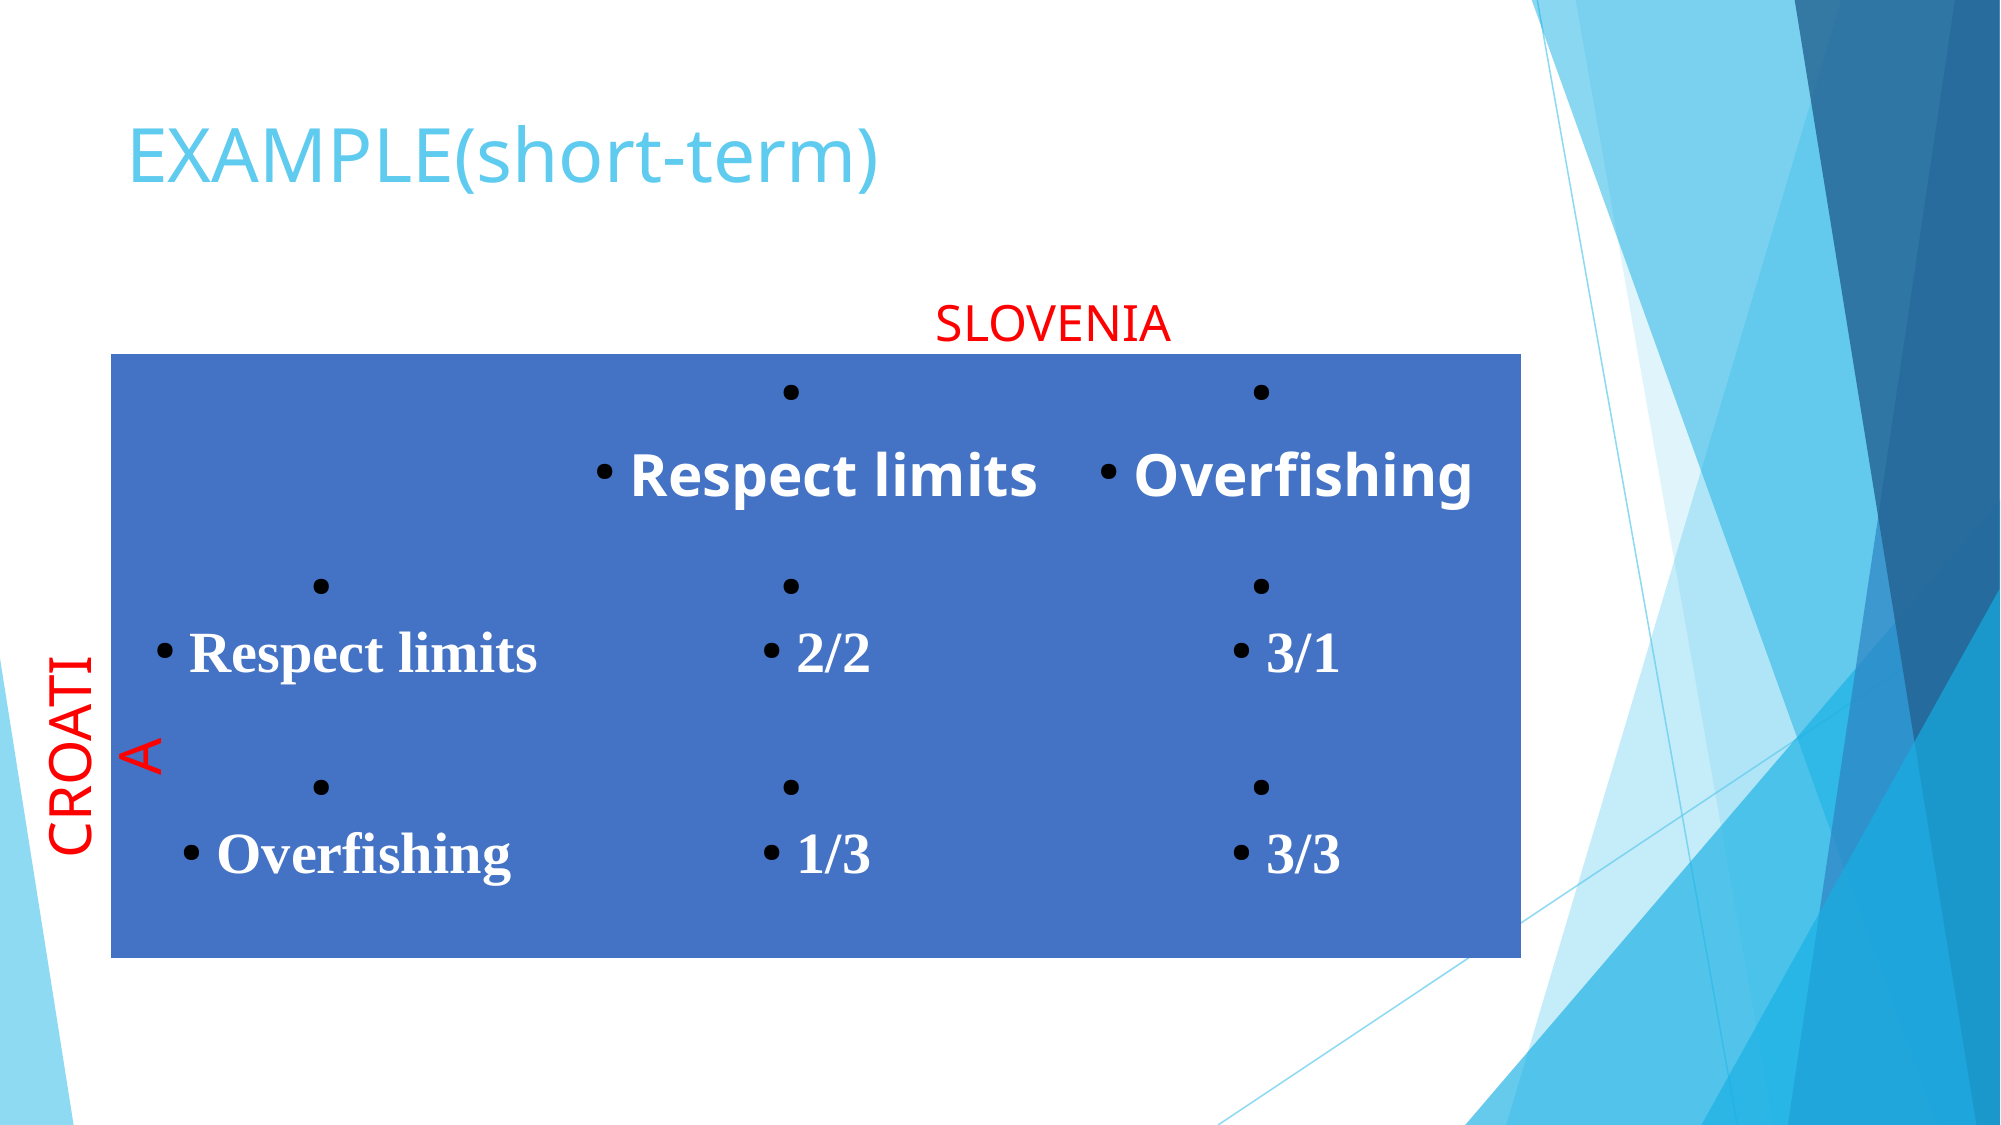

# EXAMPLE(short-term)
SLOVENIA
| | Respect limits | Overfishing |
| --- | --- | --- |
| Respect limits | 2/2 | 3/1 |
| Overfishing | 1/3 | 3/3 |
CROATIA